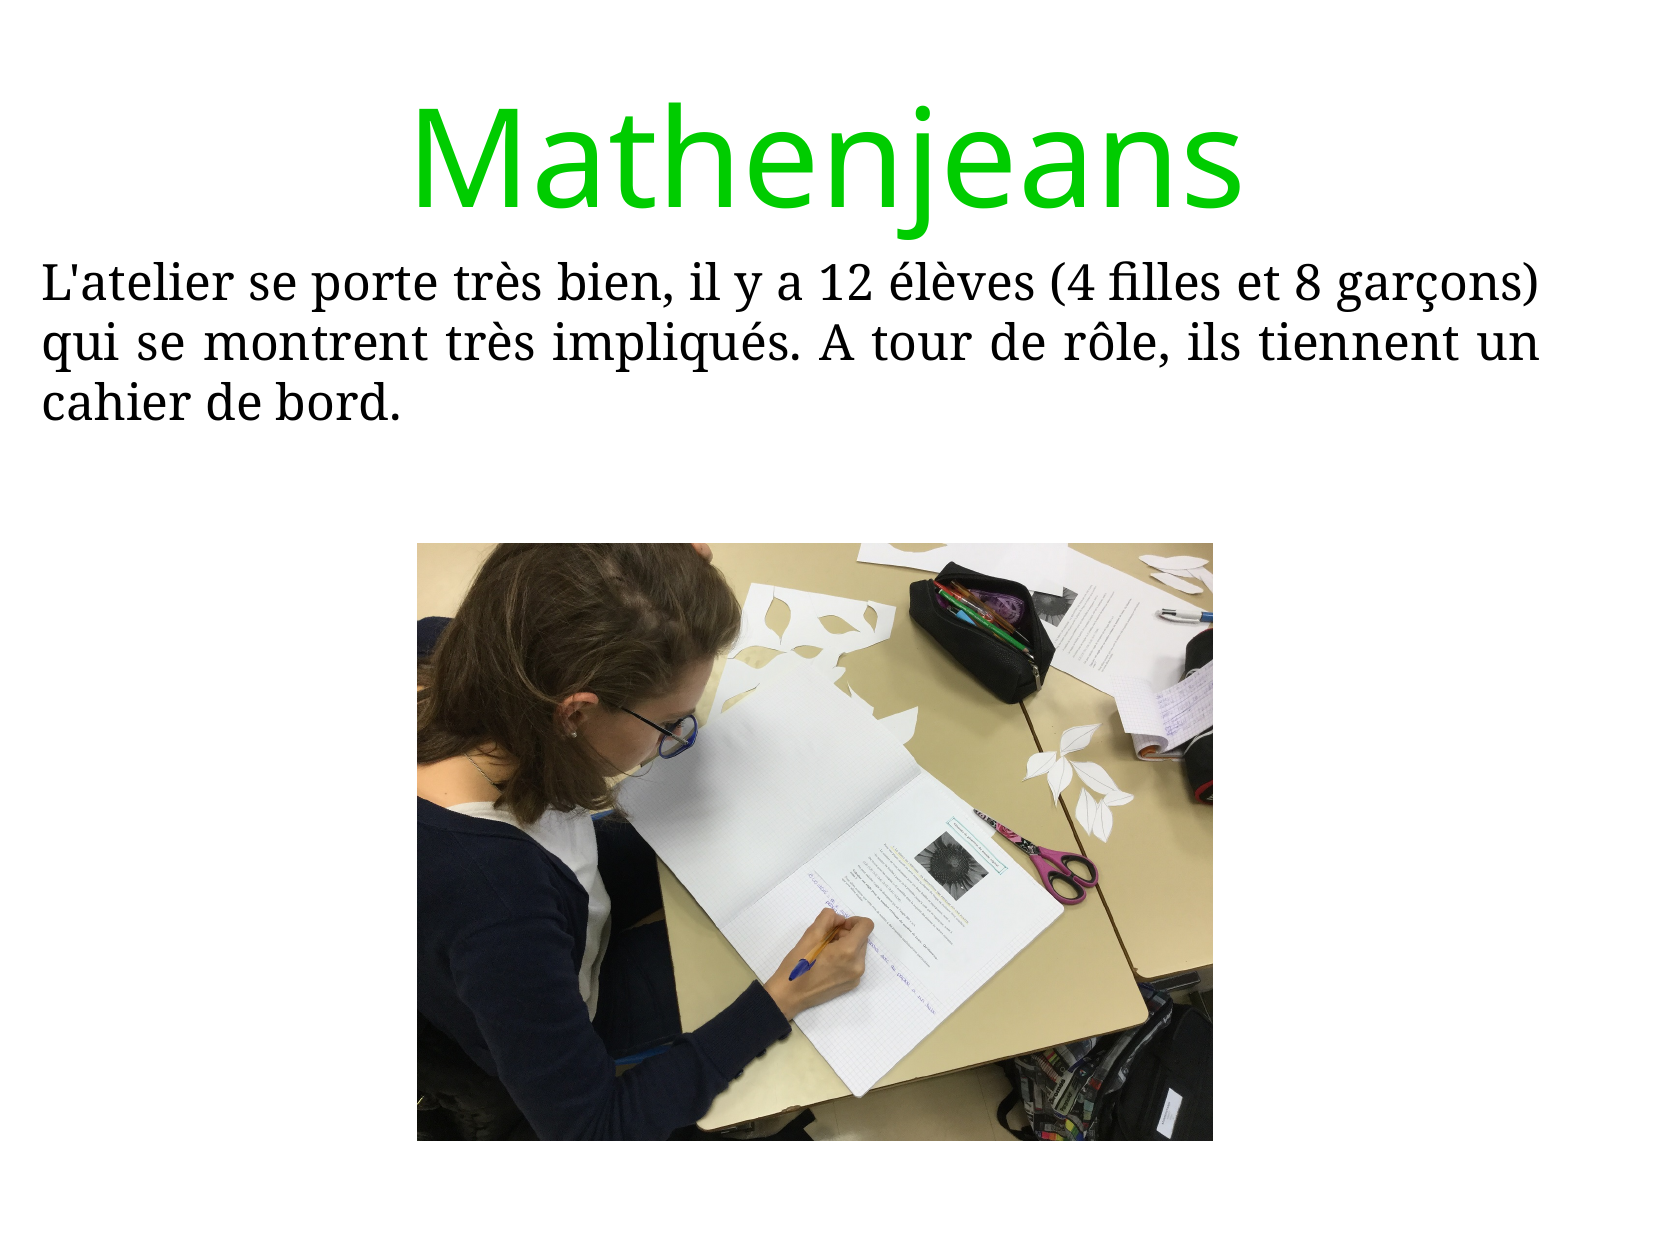

Mathenjeans
# L'atelier se porte très bien, il y a 12 élèves (4 filles et 8 garçons) qui se montrent très impliqués. A tour de rôle, ils tiennent un cahier de bord.